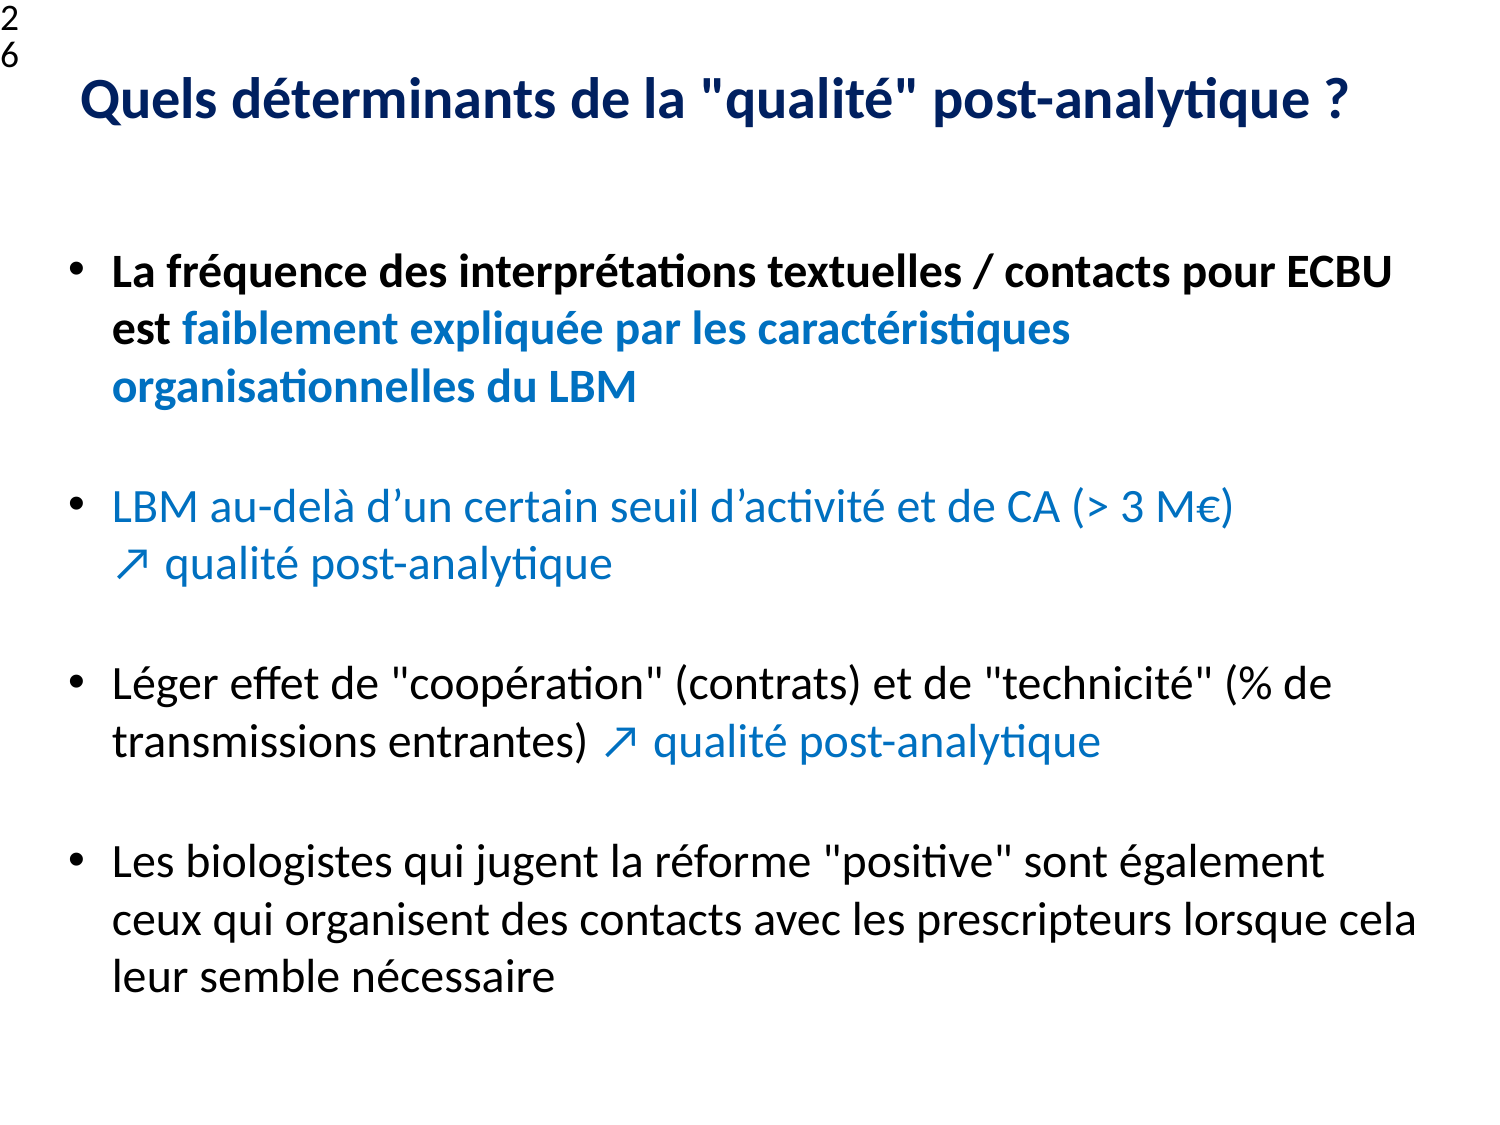

# Quels déterminants de la "qualité" post-analytique ?
La fréquence des interprétations textuelles / contacts pour ECBU est faiblement expliquée par les caractéristiques organisationnelles du LBM
LBM au-delà d’un certain seuil d’activité et de CA (> 3 M€)
↗ qualité post-analytique
Léger effet de "coopération" (contrats) et de "technicité" (% de transmissions entrantes) ↗ qualité post-analytique
Les biologistes qui jugent la réforme "positive" sont également ceux qui organisent des contacts avec les prescripteurs lorsque cela leur semble nécessaire